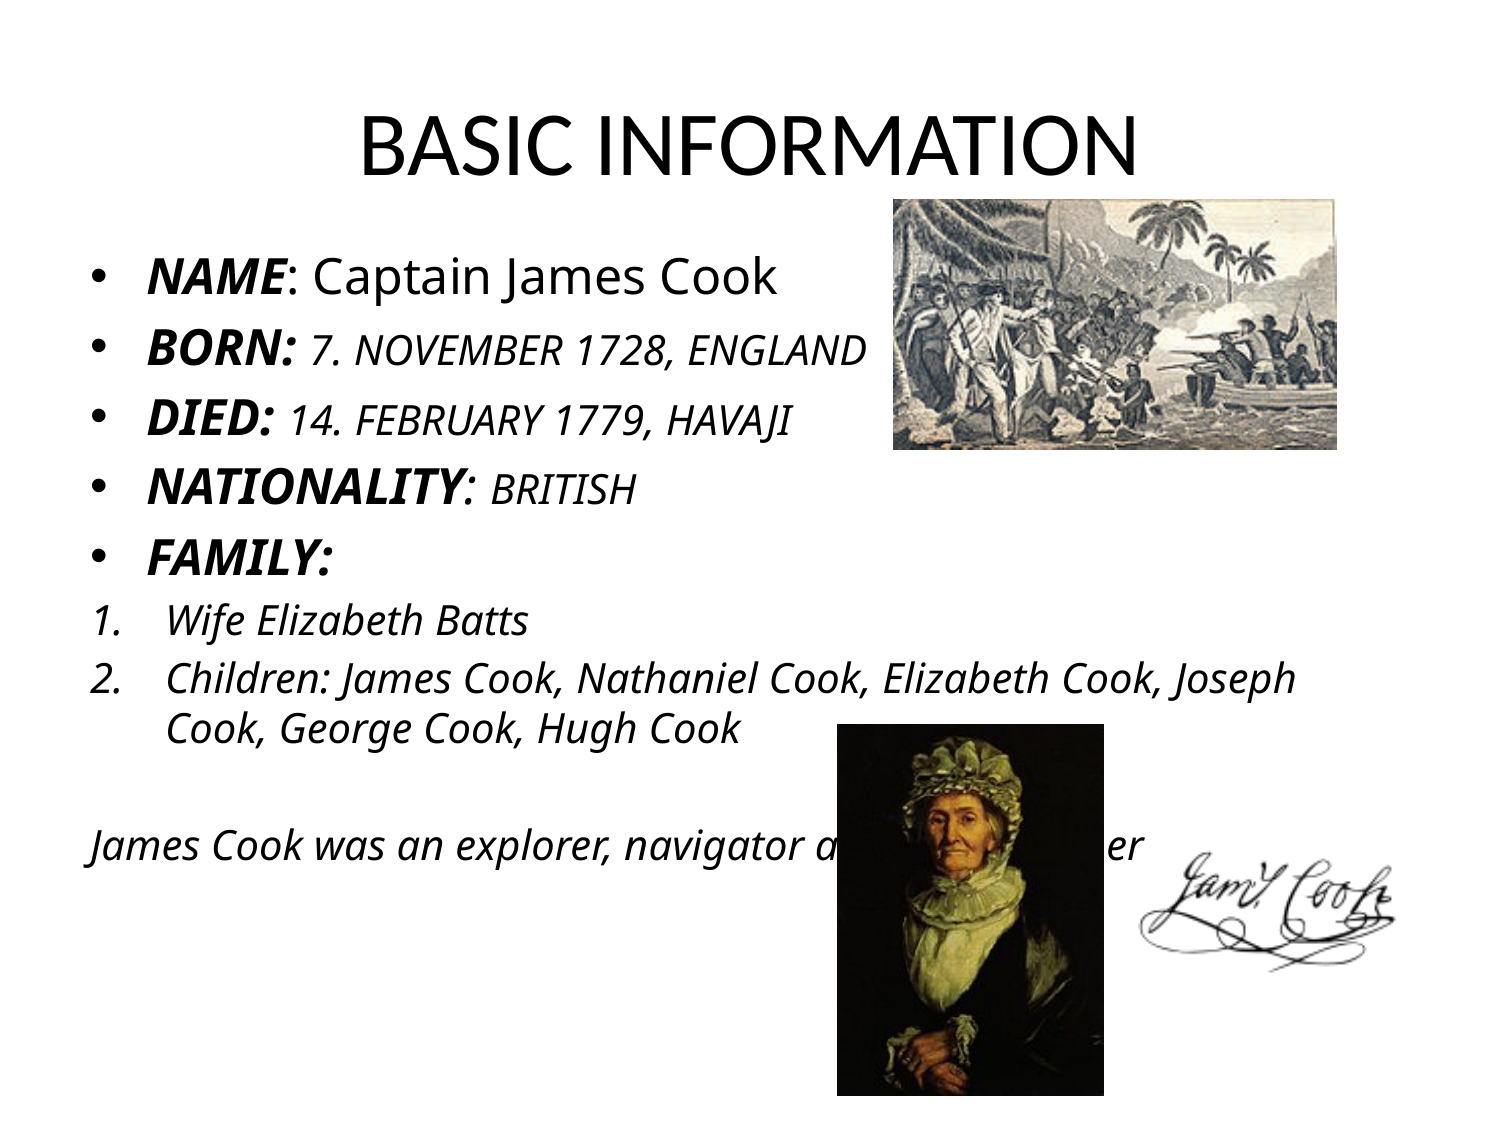

# BASIC INFORMATION
NAME: Captain James Cook
BORN: 7. NOVEMBER 1728, ENGLAND
DIED: 14. FEBRUARY 1779, HAVAJI
NATIONALITY: BRITISH
FAMILY:
Wife Elizabeth Batts
Children: James Cook, Nathaniel Cook, Elizabeth Cook, Joseph Cook, George Cook, Hugh Cook
James Cook was an explorer, navigator and cartographer